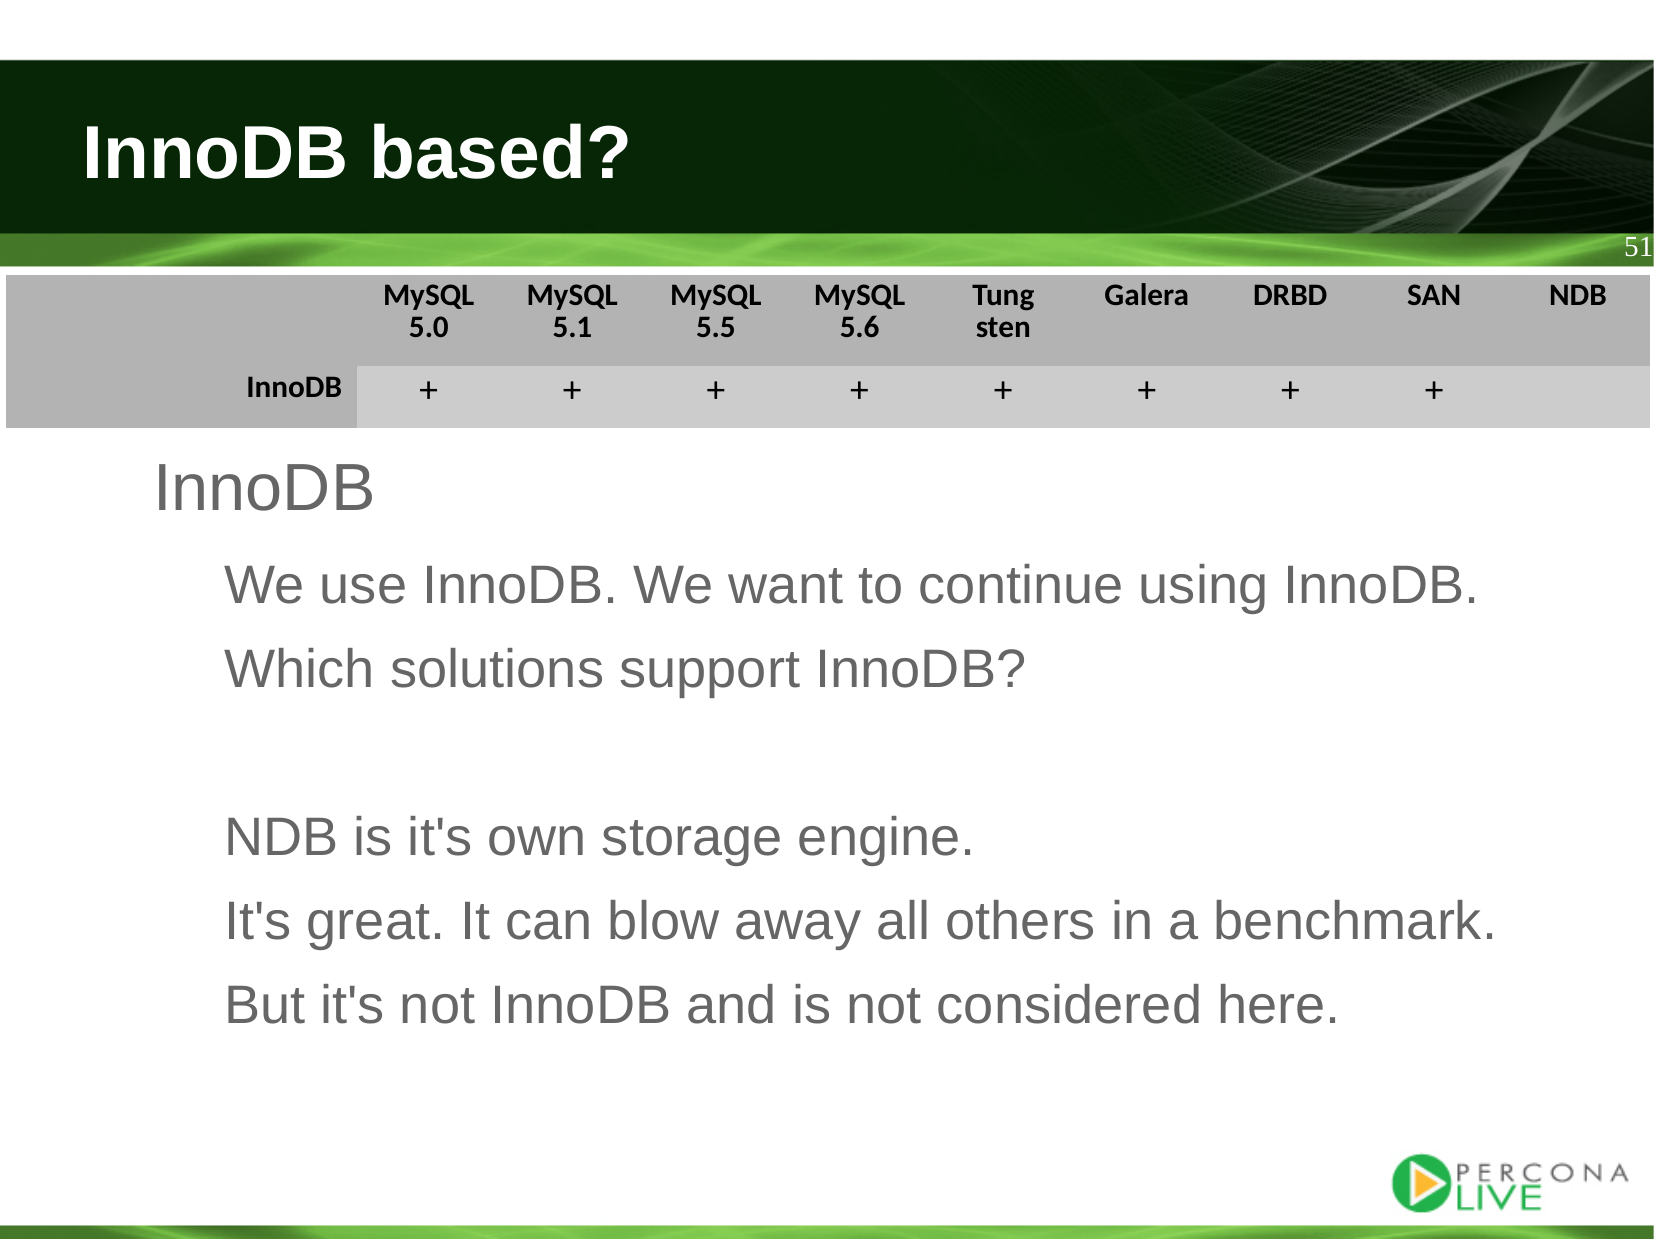

# InnoDB based?
51
| | MySQL 5.0 | MySQL 5.1 | MySQL 5.5 | MySQL 5.6 | Tung sten | Galera | DRBD | SAN | NDB |
| --- | --- | --- | --- | --- | --- | --- | --- | --- | --- |
| InnoDB | + | + | + | + | + | + | + | + | |
InnoDB
We use InnoDB. We want to continue using InnoDB.
Which solutions support InnoDB?
NDB is it's own storage engine.
It's great. It can blow away all others in a benchmark.
But it's not InnoDB and is not considered here.